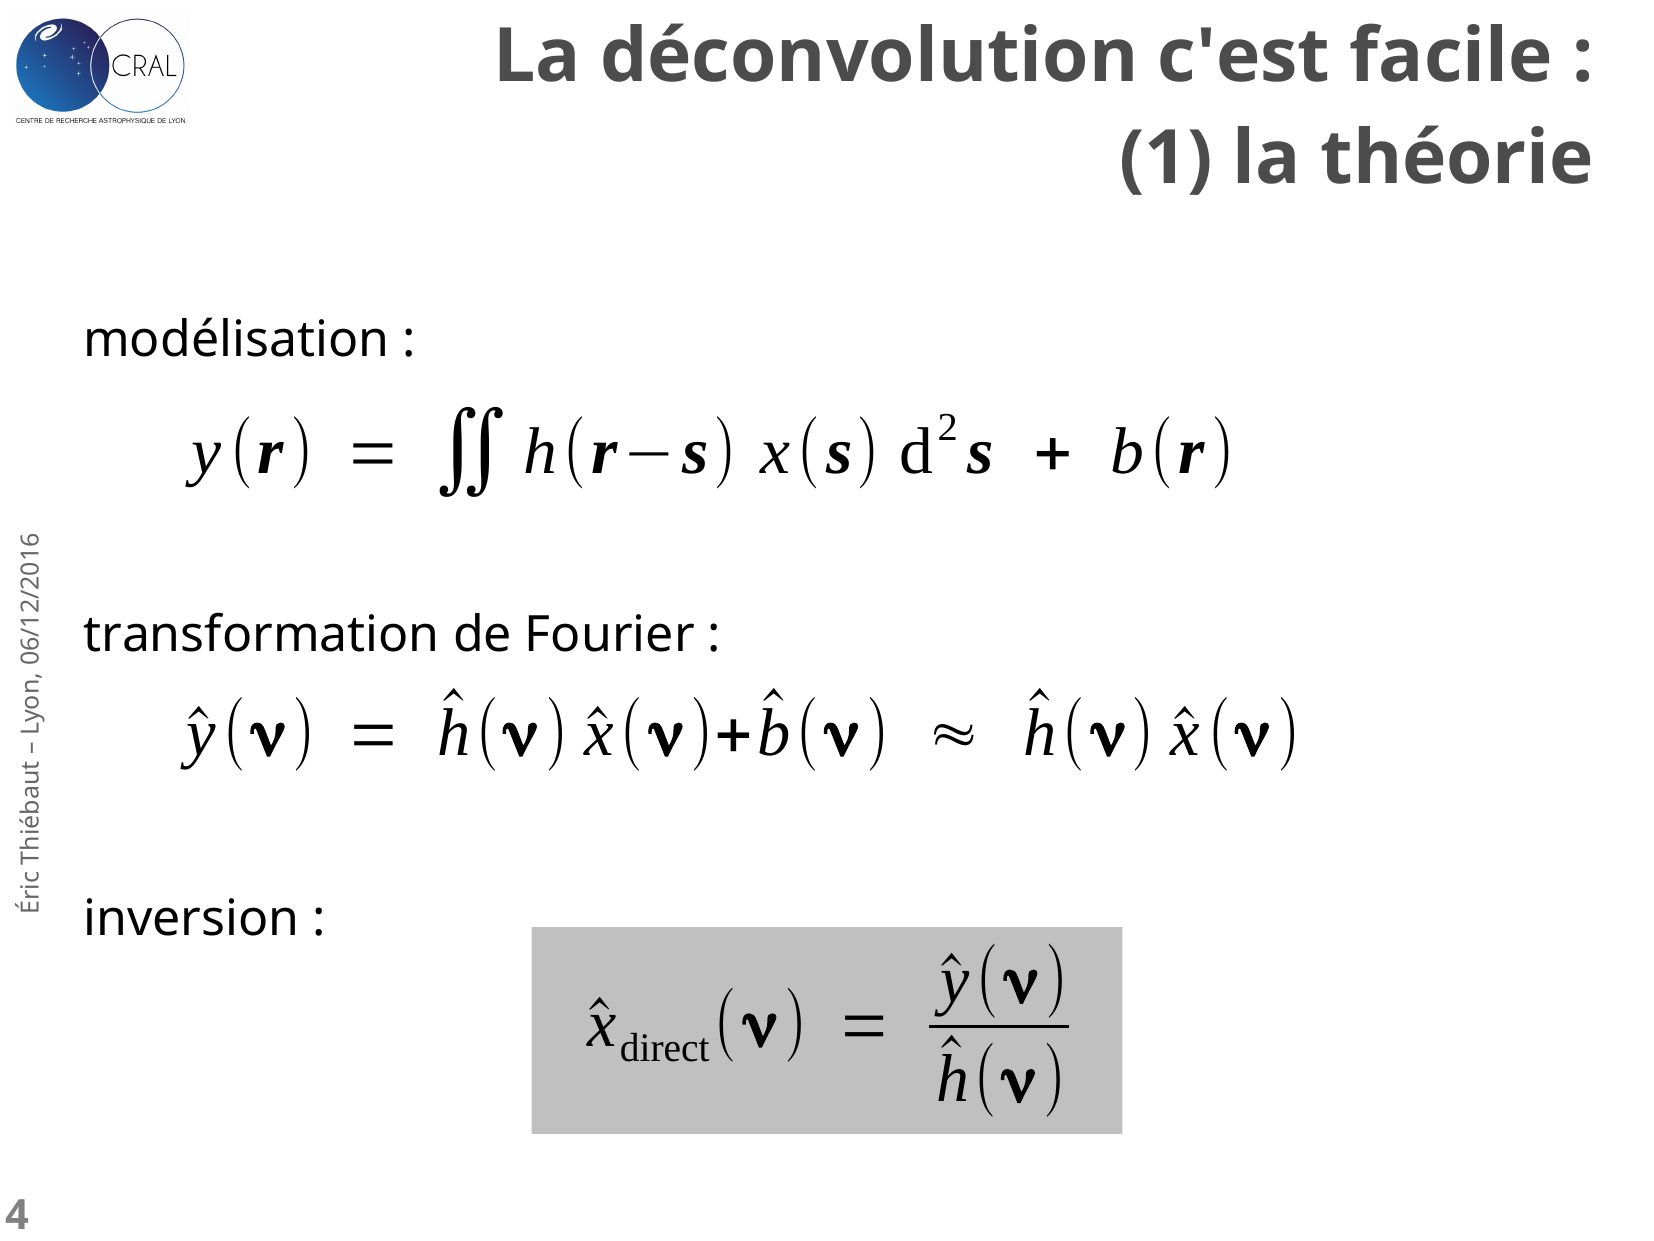

# La déconvolution c'est facile : (1) la théorie
modélisation :
transformation de Fourier :
inversion :
4